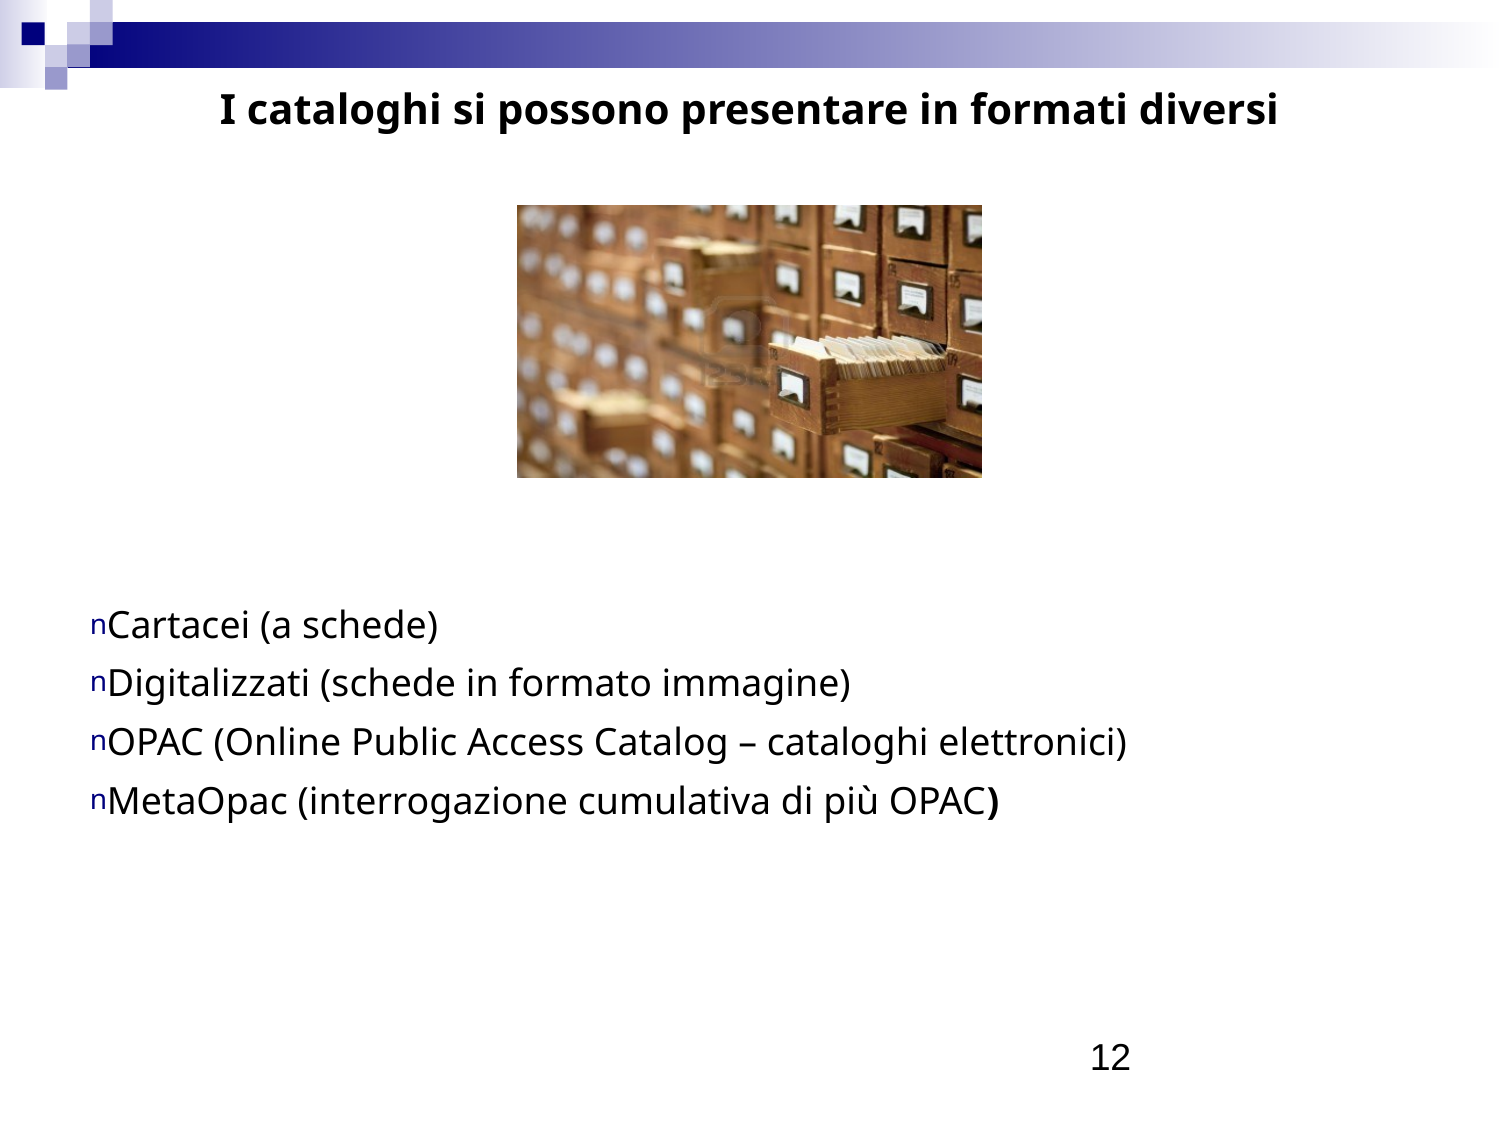

# I cataloghi si possono presentare in formati diversi
Cartacei (a schede)
Digitalizzati (schede in formato immagine)
OPAC (Online Public Access Catalog – cataloghi elettronici)
MetaOpac (interrogazione cumulativa di più OPAC)